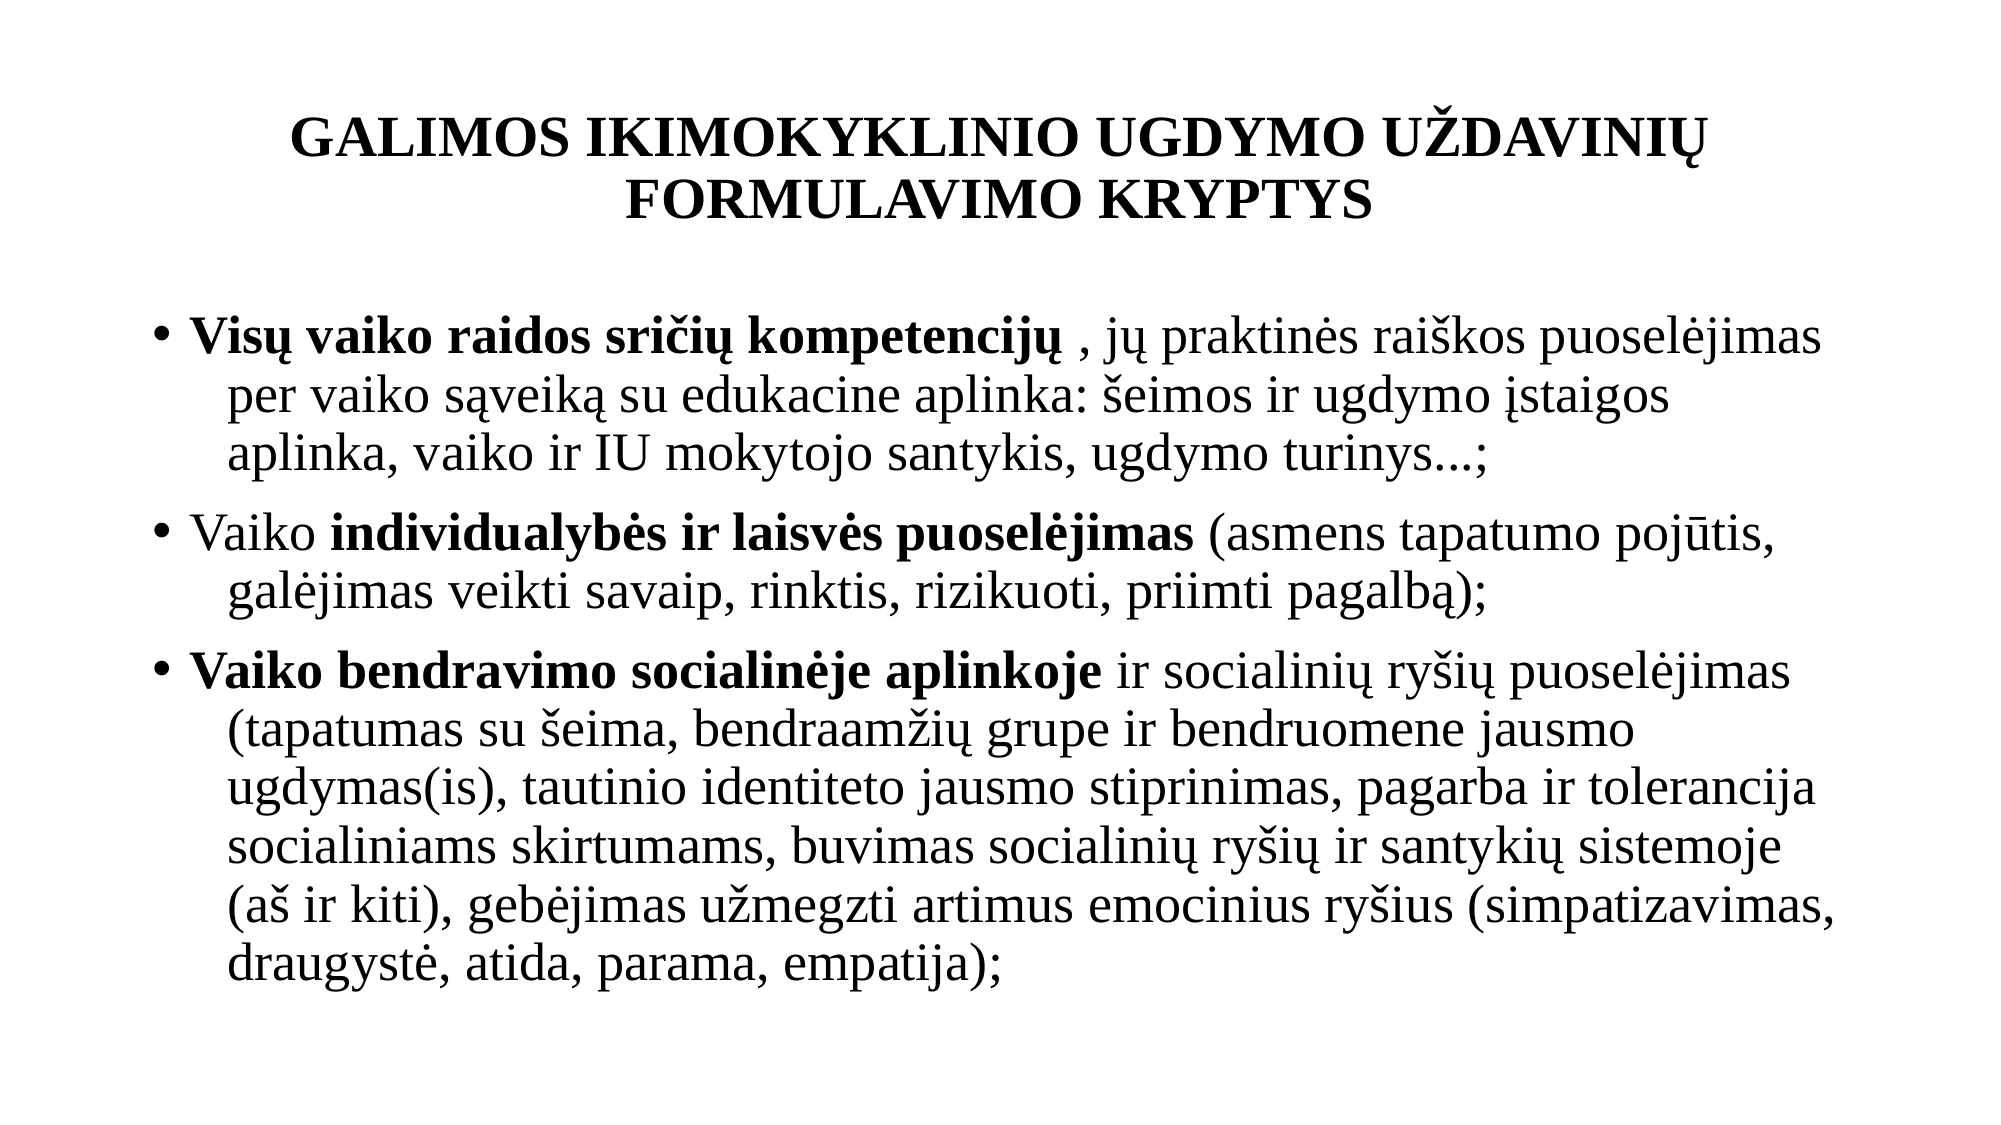

# GALIMOS IKIMOKYKLINIO UGDYMO UŽDAVINIŲ FORMULAVIMO KRYPTYS
Visų vaiko raidos sričių kompetencijų , jų praktinės raiškos puoselėjimas per vaiko sąveiką su edukacine aplinka: šeimos ir ugdymo įstaigos aplinka, vaiko ir IU mokytojo santykis, ugdymo turinys...;
Vaiko individualybės ir laisvės puoselėjimas (asmens tapatumo pojūtis, galėjimas veikti savaip, rinktis, rizikuoti, priimti pagalbą);
Vaiko bendravimo socialinėje aplinkoje ir socialinių ryšių puoselėjimas (tapatumas su šeima, bendraamžių grupe ir bendruomene jausmo ugdymas(is), tautinio identiteto jausmo stiprinimas, pagarba ir tolerancija socialiniams skirtumams, buvimas socialinių ryšių ir santykių sistemoje (aš ir kiti), gebėjimas užmegzti artimus emocinius ryšius (simpatizavimas, draugystė, atida, parama, empatija);